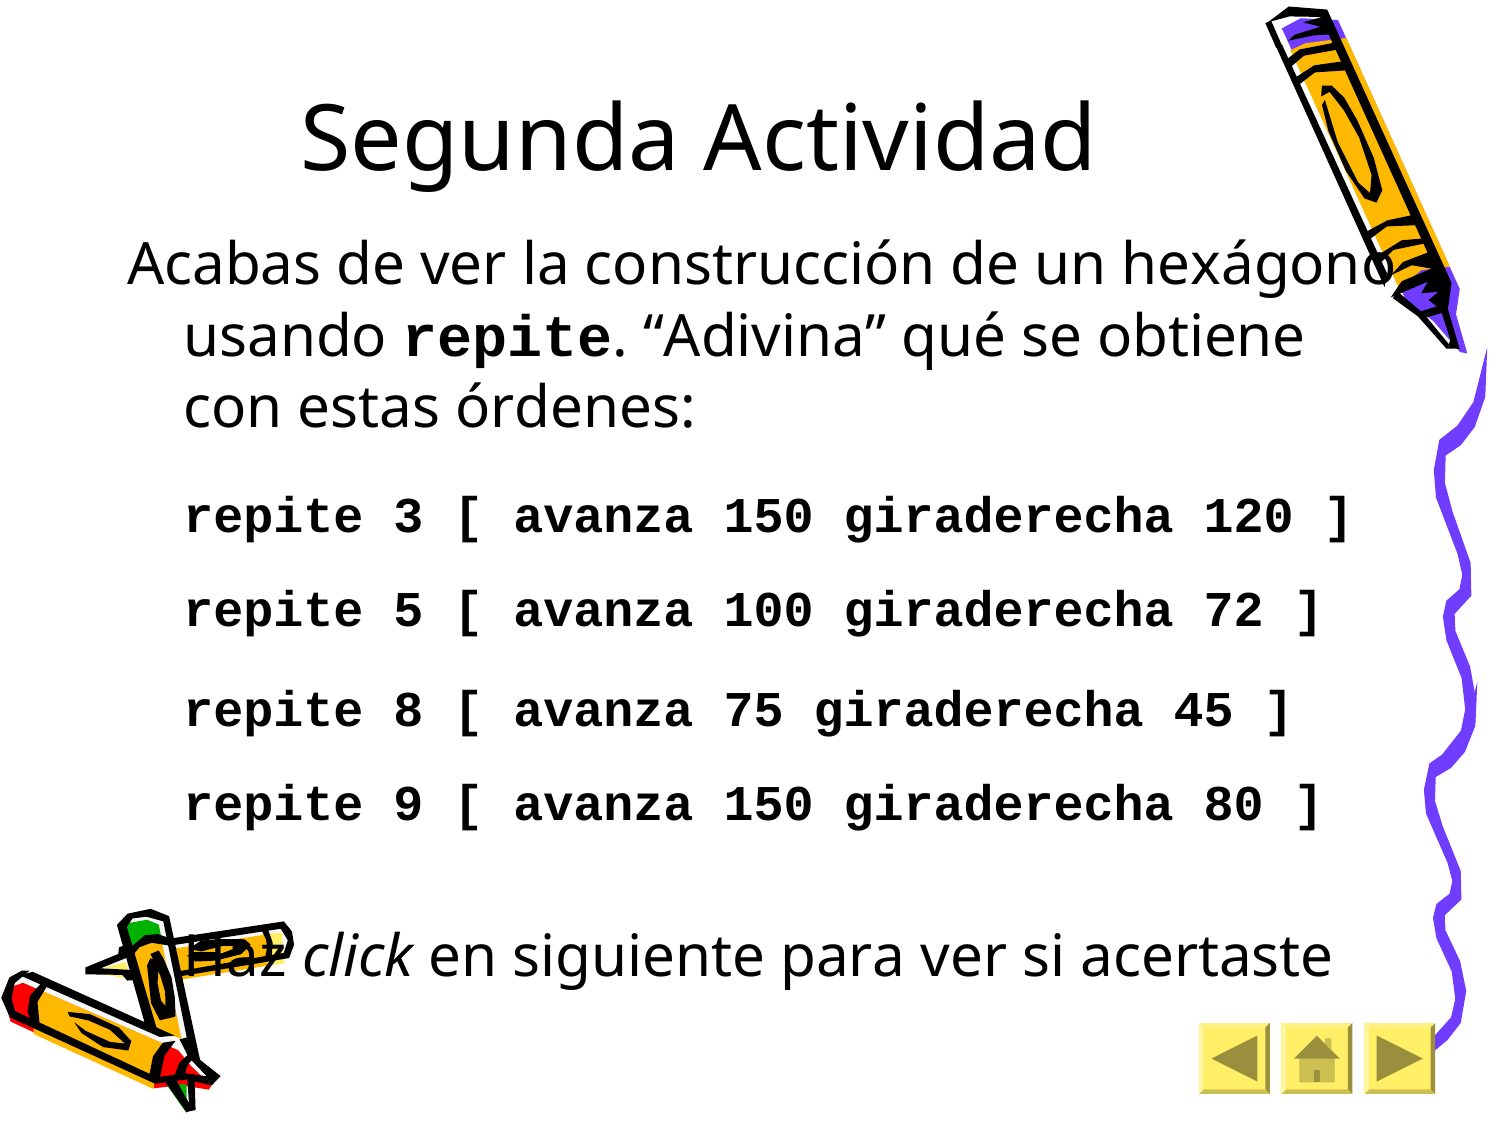

# Segunda Actividad
Acabas de ver la construcción de un hexágono usando repite. “Adivina” qué se obtiene con estas órdenes:
	repite 3 [ avanza 150 giraderecha 120 ]
	repite 5 [ avanza 100 giraderecha 72 ]
	repite 8 [ avanza 75 giraderecha 45 ]
	repite 9 [ avanza 150 giraderecha 80 ]
	Haz click en siguiente para ver si acertaste